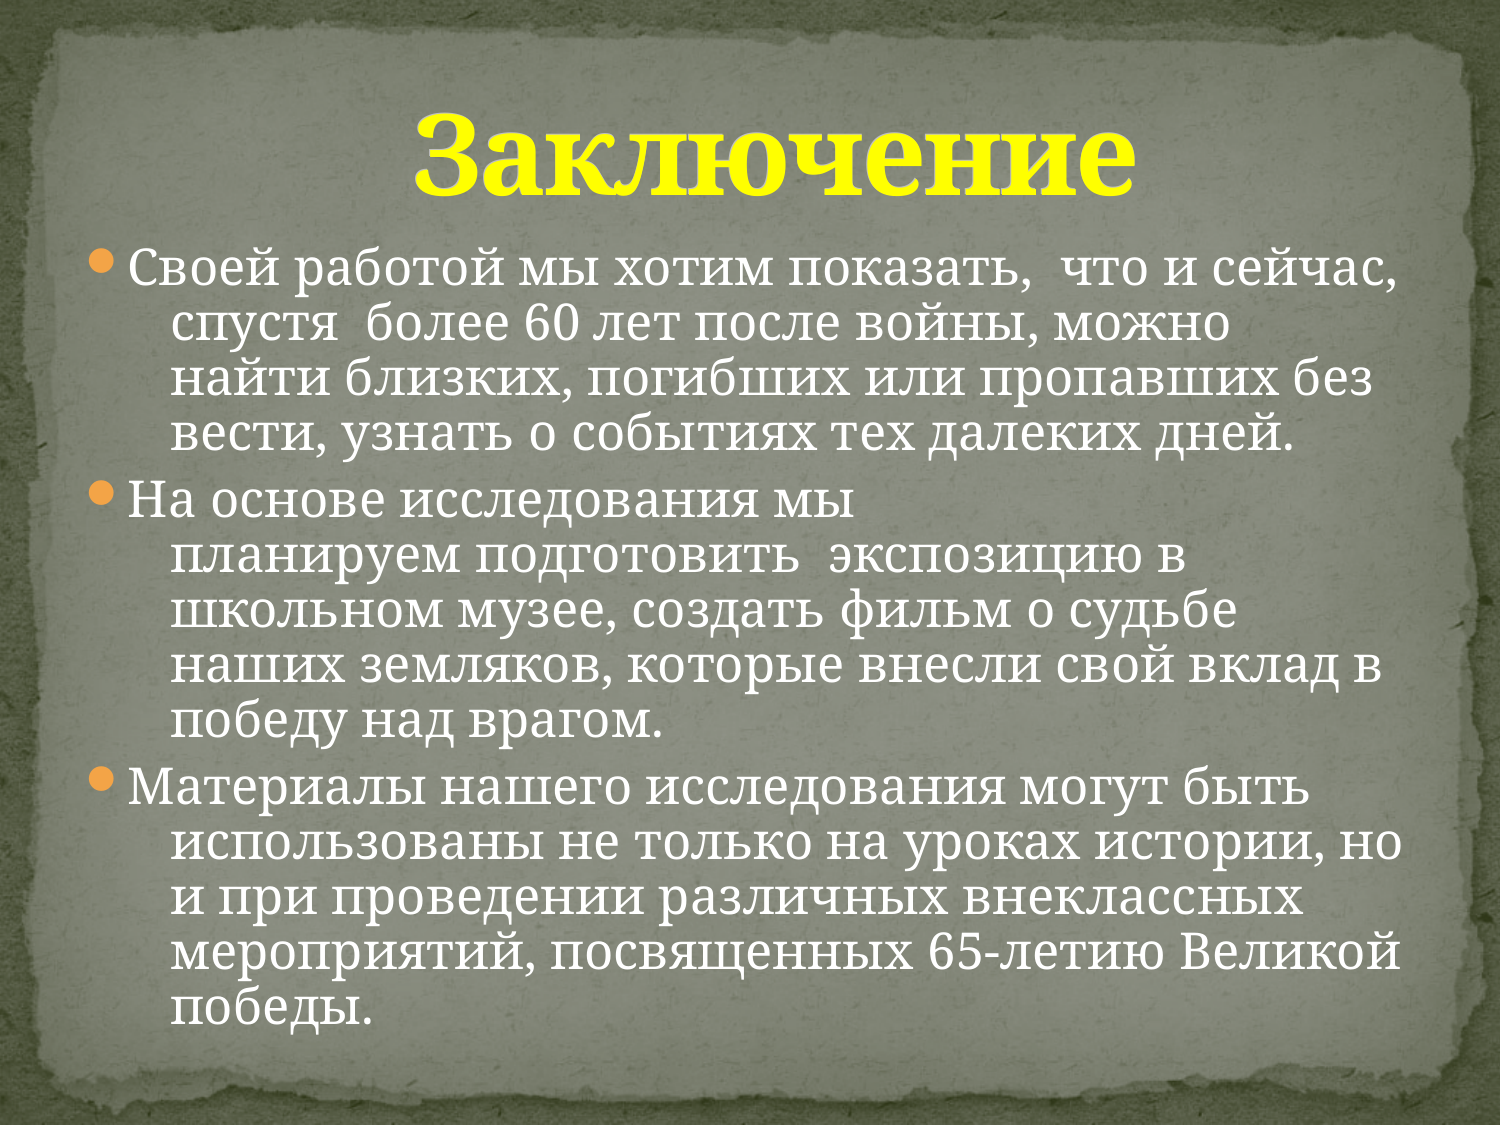

Заключение
# Своей работой мы хотим показать,  что и сейчас, спустя  более 60 лет после войны, можно найти близких, погибших или пропавших без вести, узнать о событиях тех далеких дней.
На основе исследования мы планируем подготовить  экспозицию в школьном музее, создать фильм о судьбе наших земляков, которые внесли свой вклад в победу над врагом.
Материалы нашего исследования могут быть использованы не только на уроках истории, но и при проведении различных внеклассных мероприятий, посвященных 65-летию Великой победы.